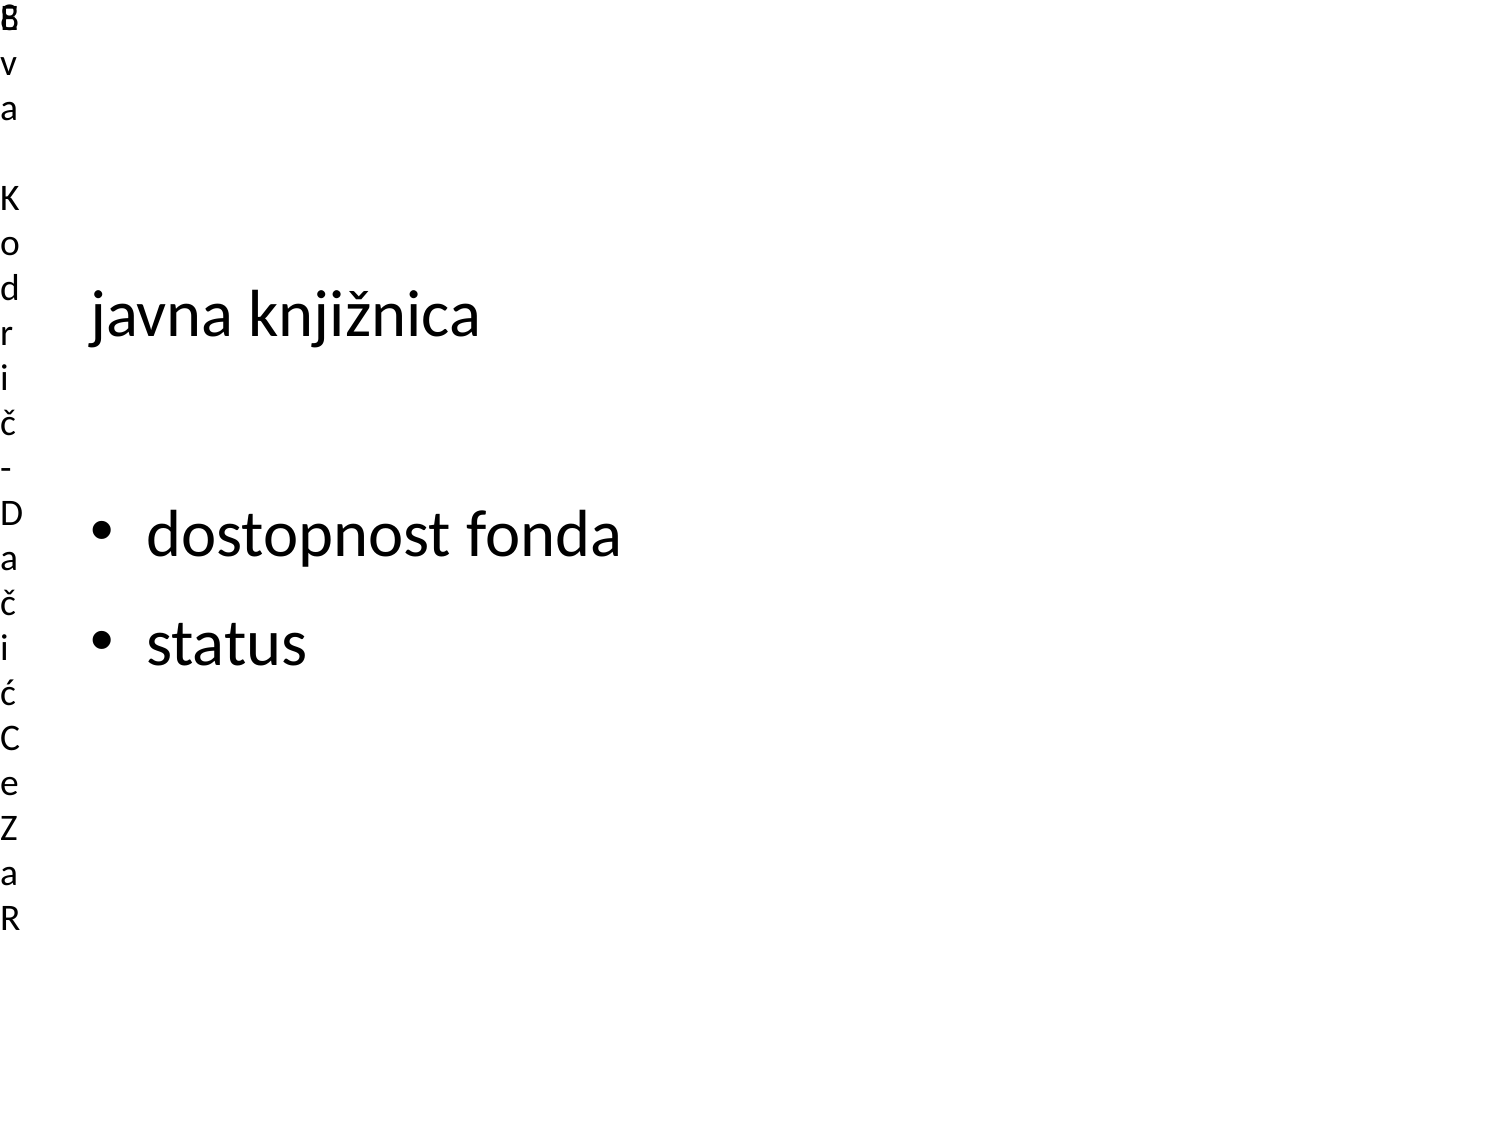

Eva Kodrič-Dačić
CeZaR
#
javna knjižnica
dostopnost fonda
status